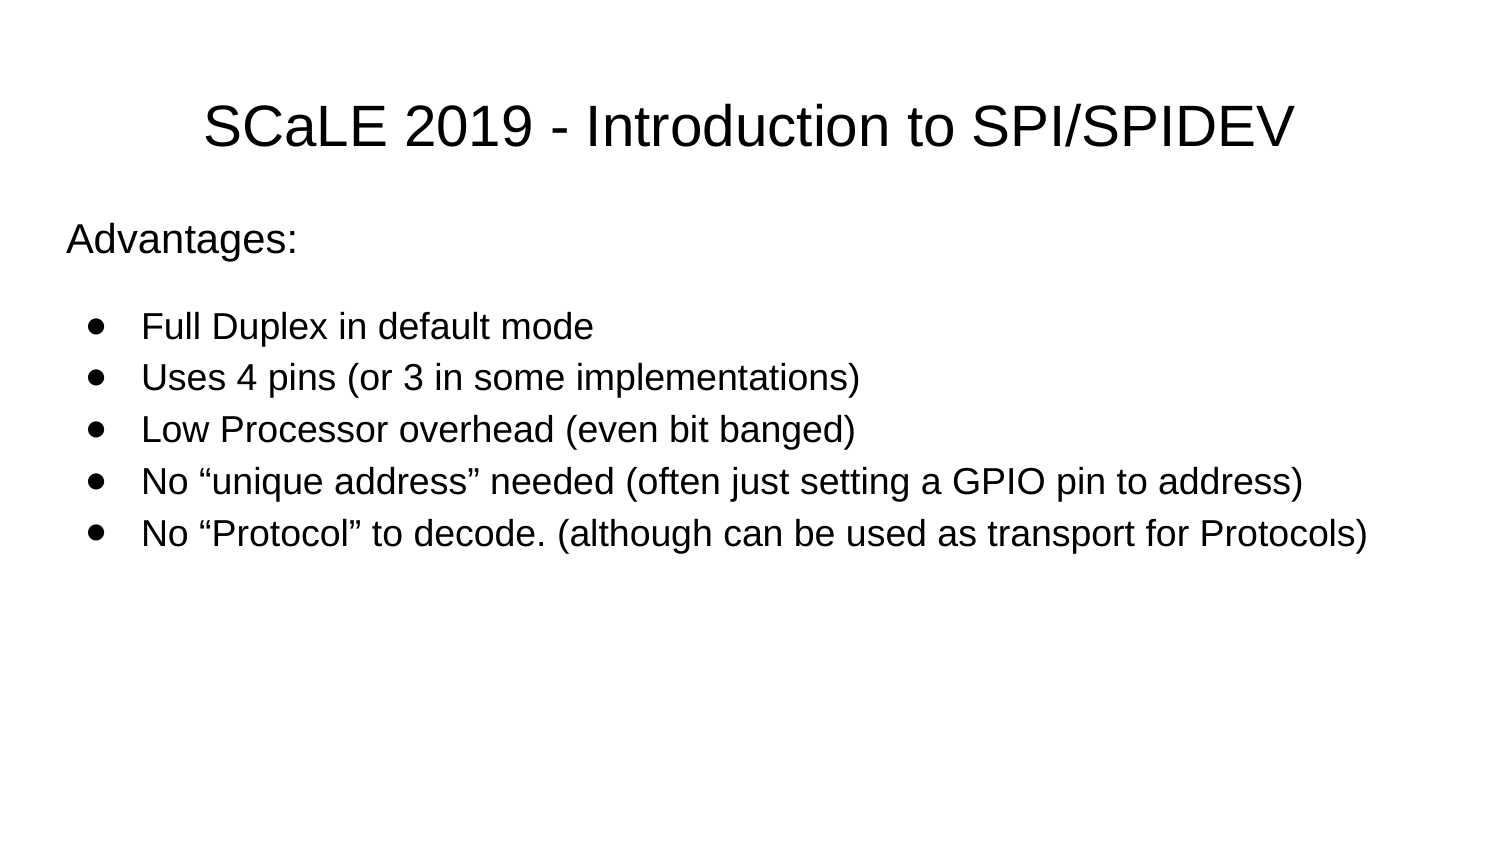

# SCaLE 2019 - Introduction to SPI/SPIDEV
Advantages:
Full Duplex in default mode
Uses 4 pins (or 3 in some implementations)
Low Processor overhead (even bit banged)
No “unique address” needed (often just setting a GPIO pin to address)
No “Protocol” to decode. (although can be used as transport for Protocols)